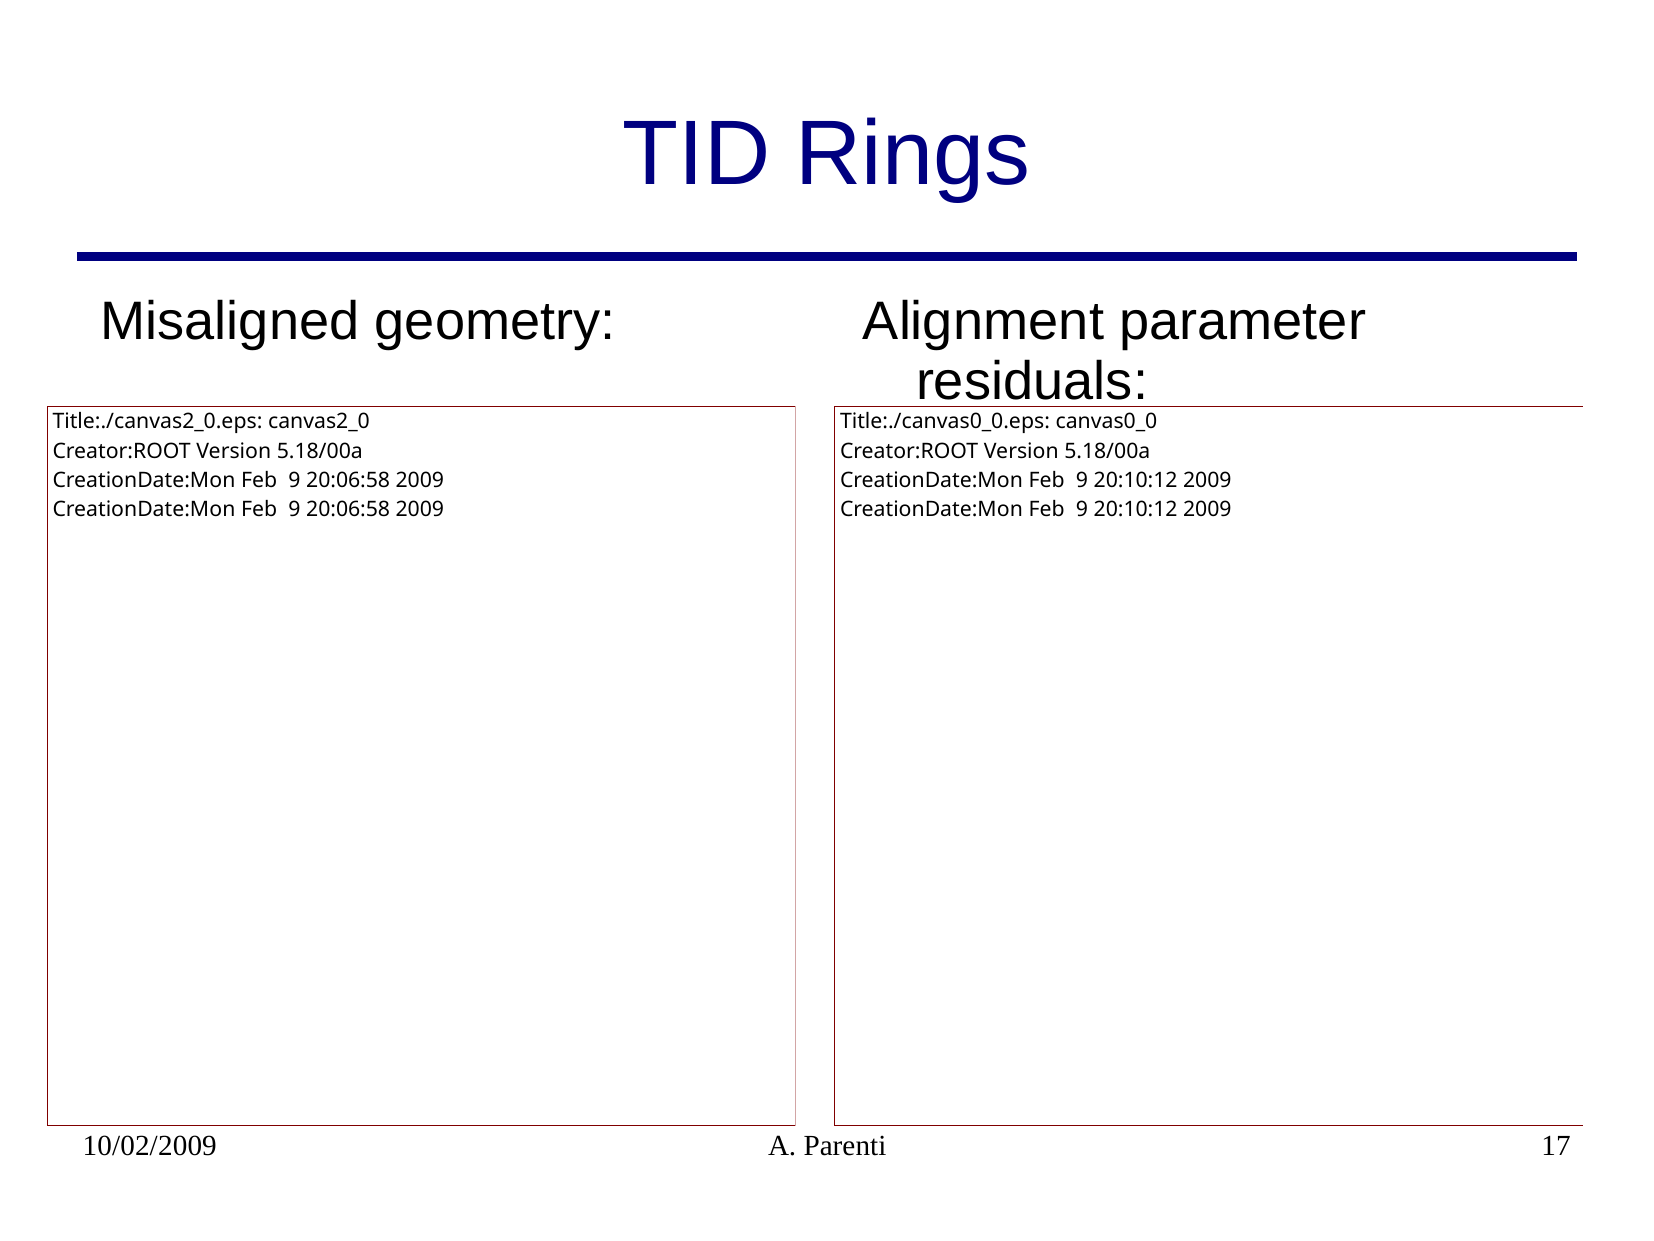

# TID Rings
Misaligned geometry:
Alignment parameter residuals:
17